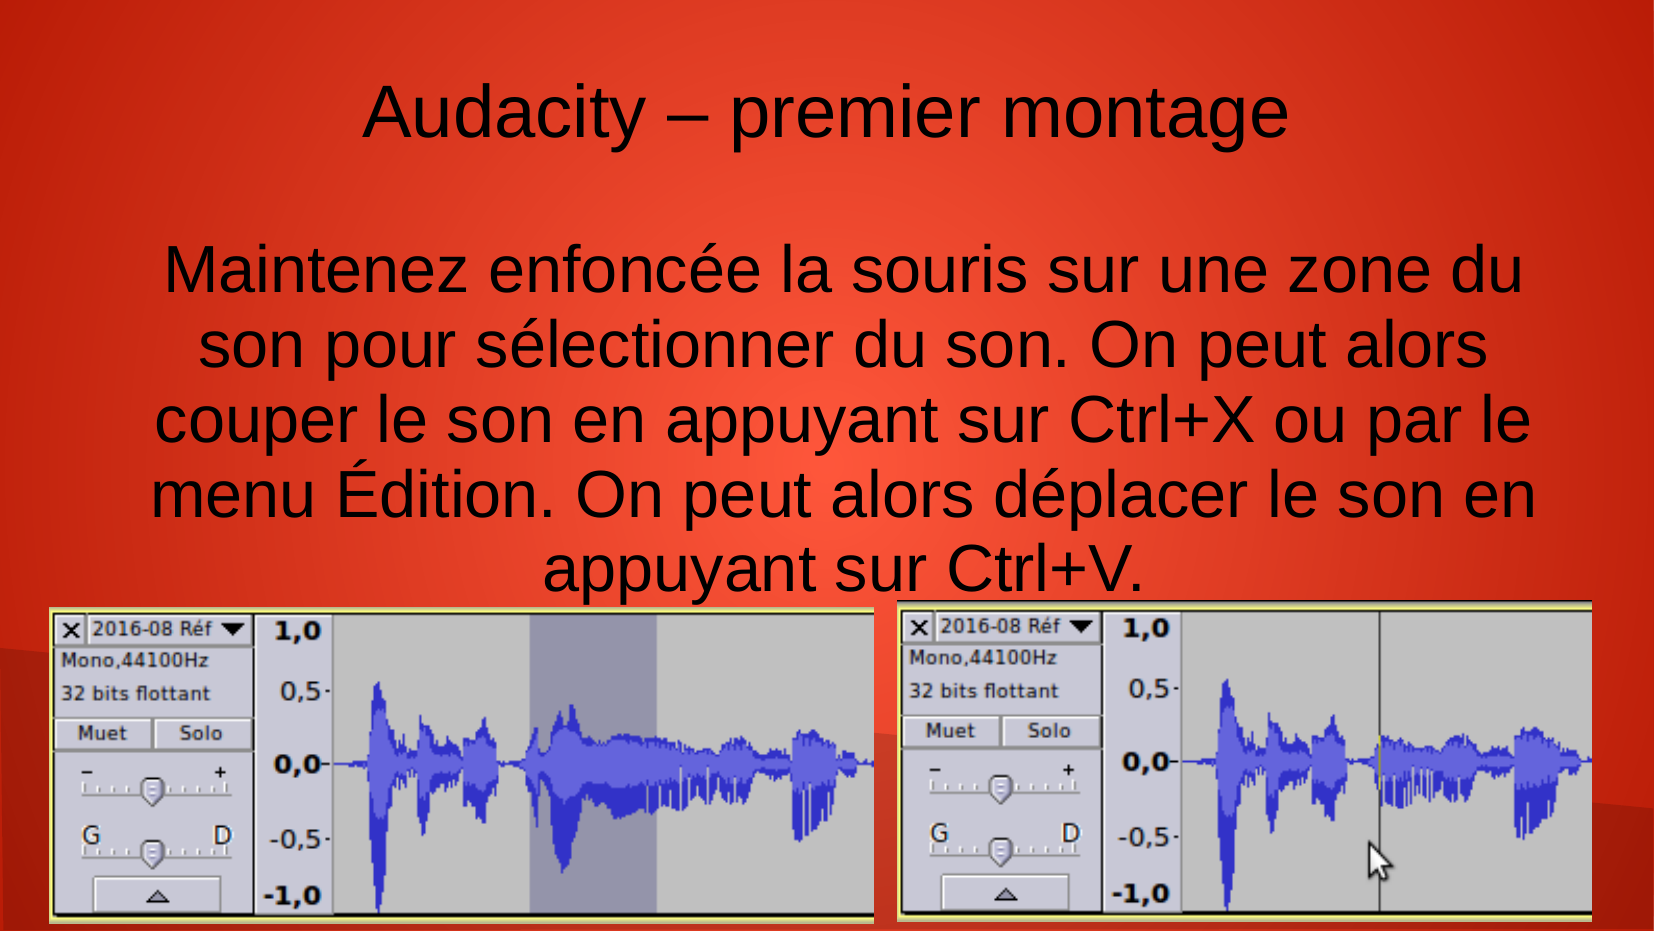

# Audacity – premier montage
Maintenez enfoncée la souris sur une zone du son pour sélectionner du son. On peut alors couper le son en appuyant sur Ctrl+X ou par le menu Édition. On peut alors déplacer le son en appuyant sur Ctrl+V.